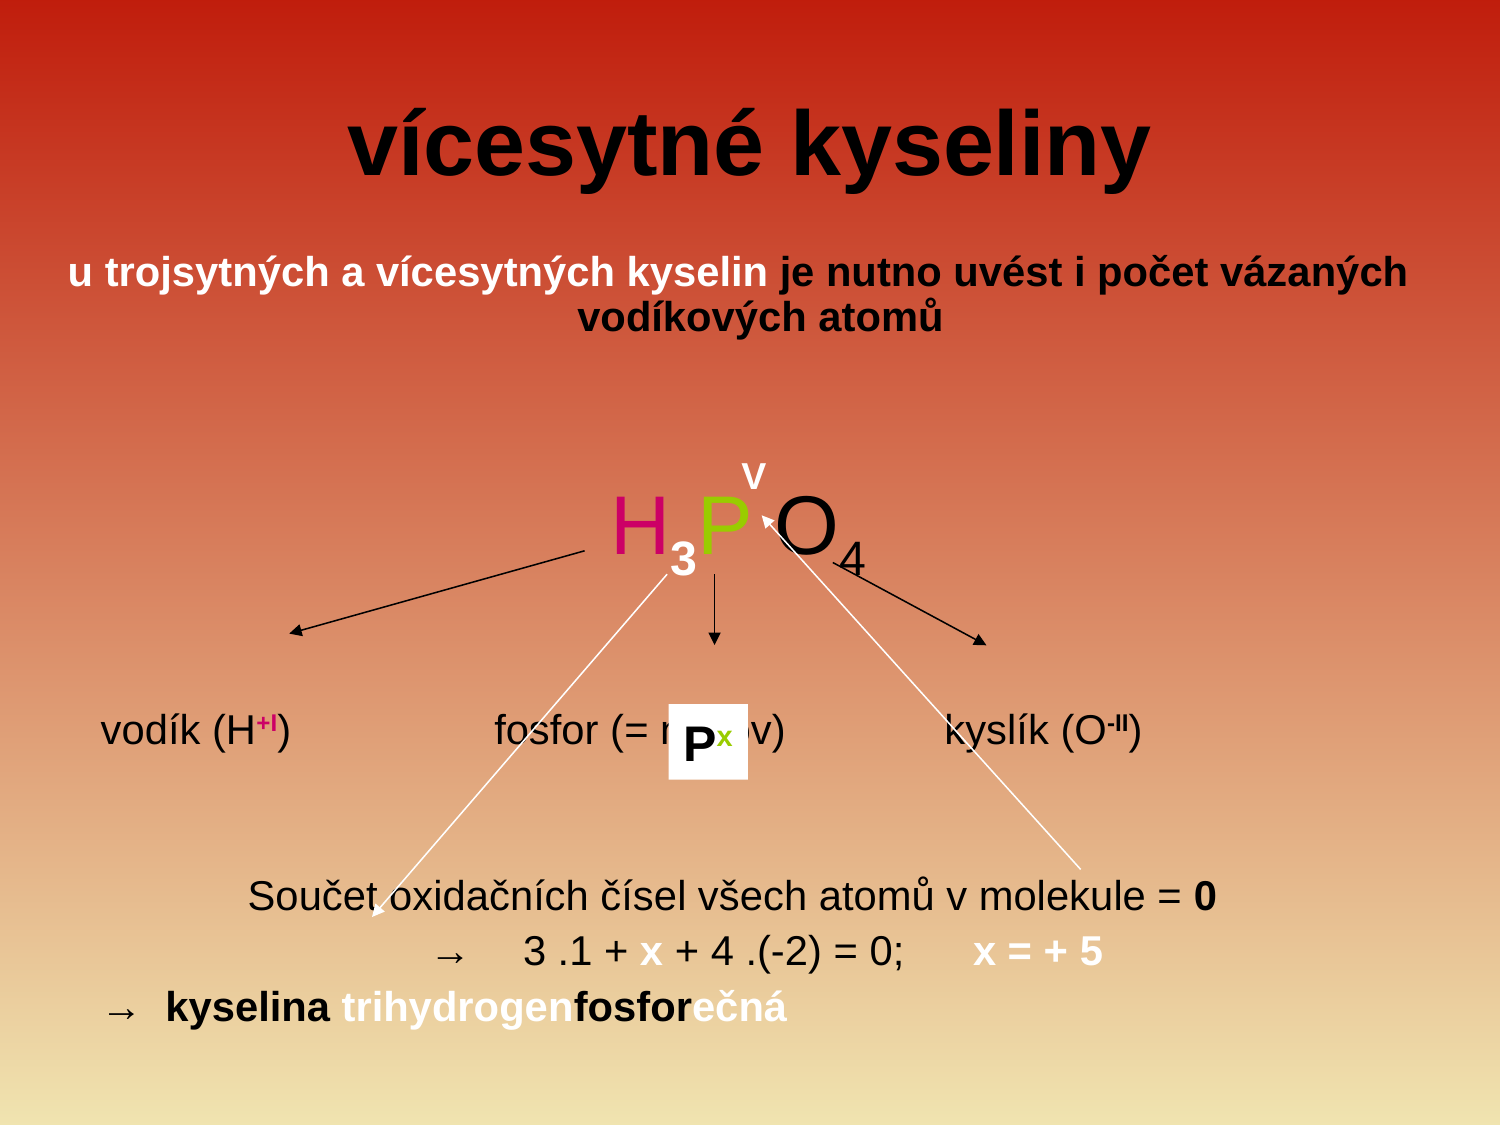

# vícesytné kyseliny
u trojsytných a vícesytných kyselin je nutno uvést i počet vázaných vodíkových atomů
H3P O4
	vodík (H+I)		fosfor (= nekov)		kyslík (O-II)
Součet oxidačních čísel všech atomů v molekule = 0
	→ 	3 .1 + x + 4 .(-2) = 0; 	x = + 5
	→ kyselina trihydrogenfosforečná
V
Px